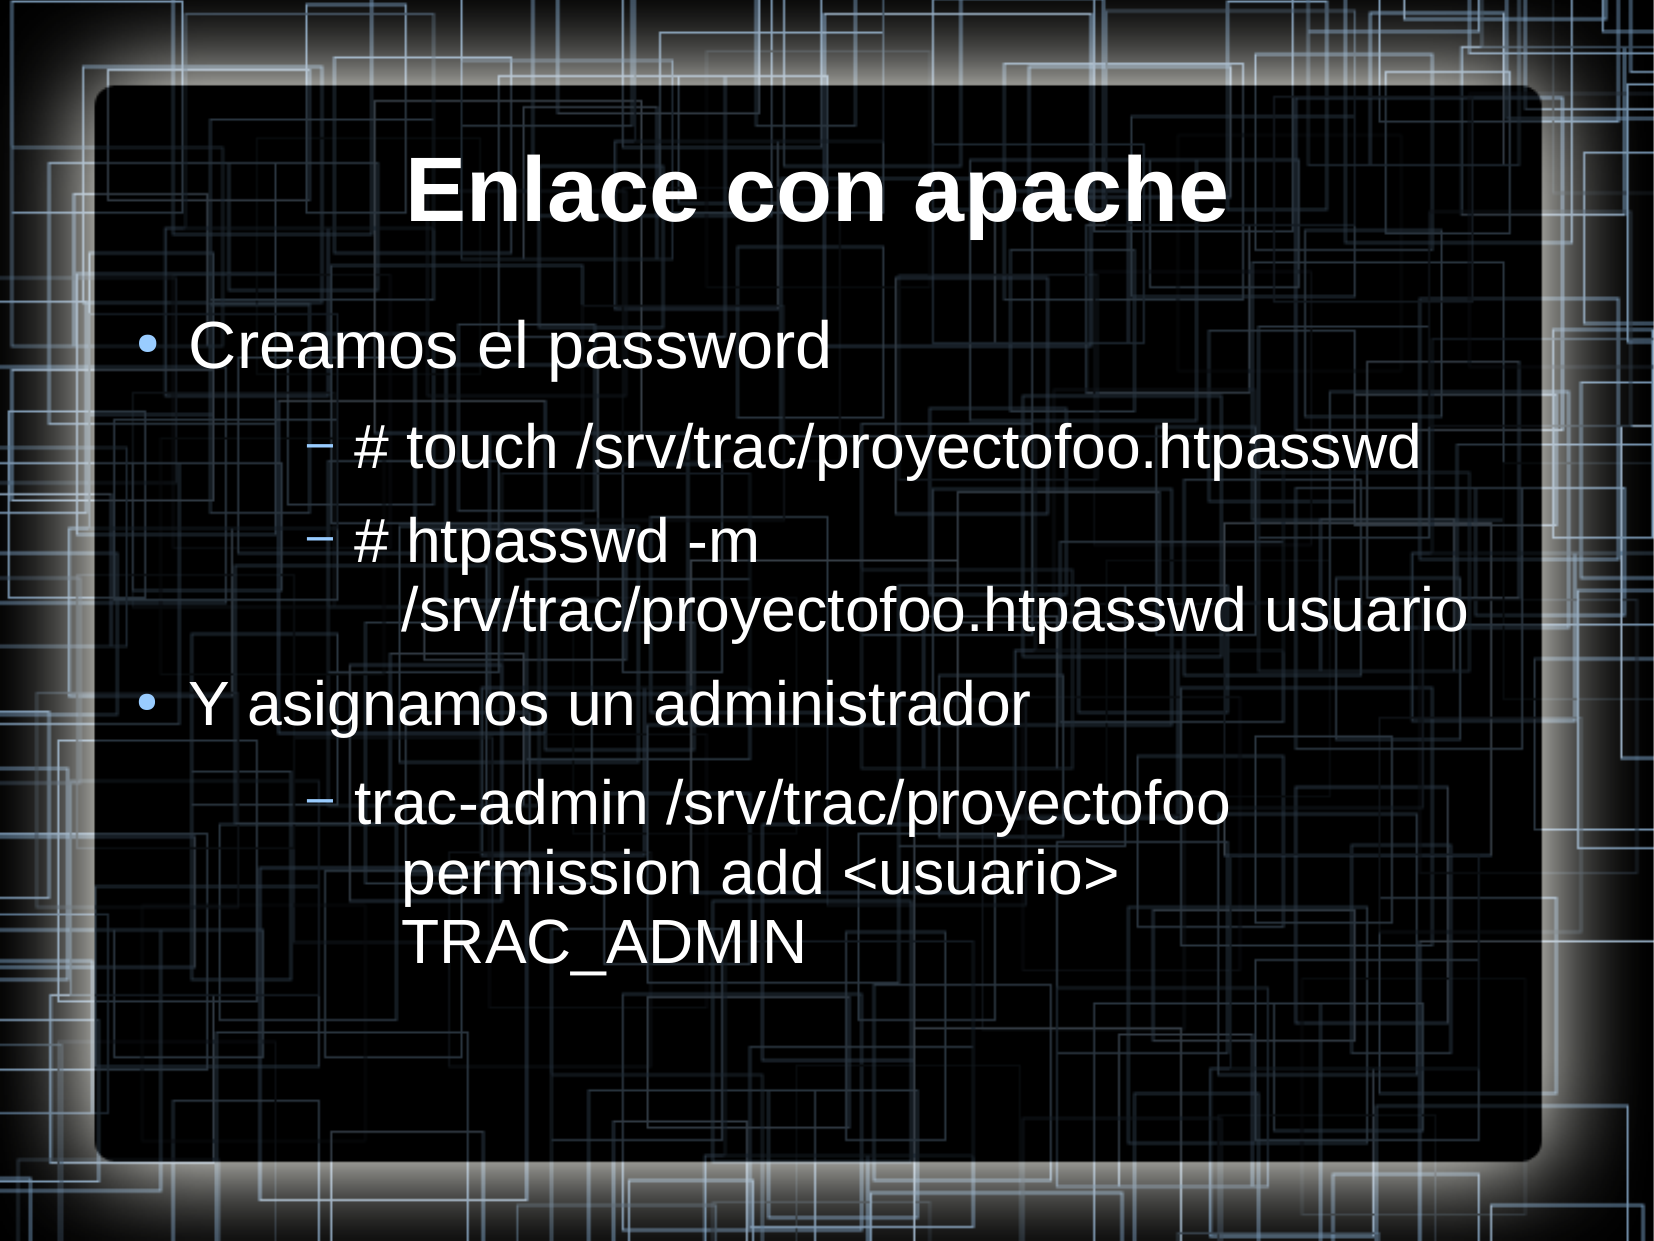

# Enlace con apache
Creamos el password
# touch /srv/trac/proyectofoo.htpasswd
# htpasswd -m /srv/trac/proyectofoo.htpasswd usuario
Y asignamos un administrador
trac-admin /srv/trac/proyectofoo permission add <usuario> TRAC_ADMIN